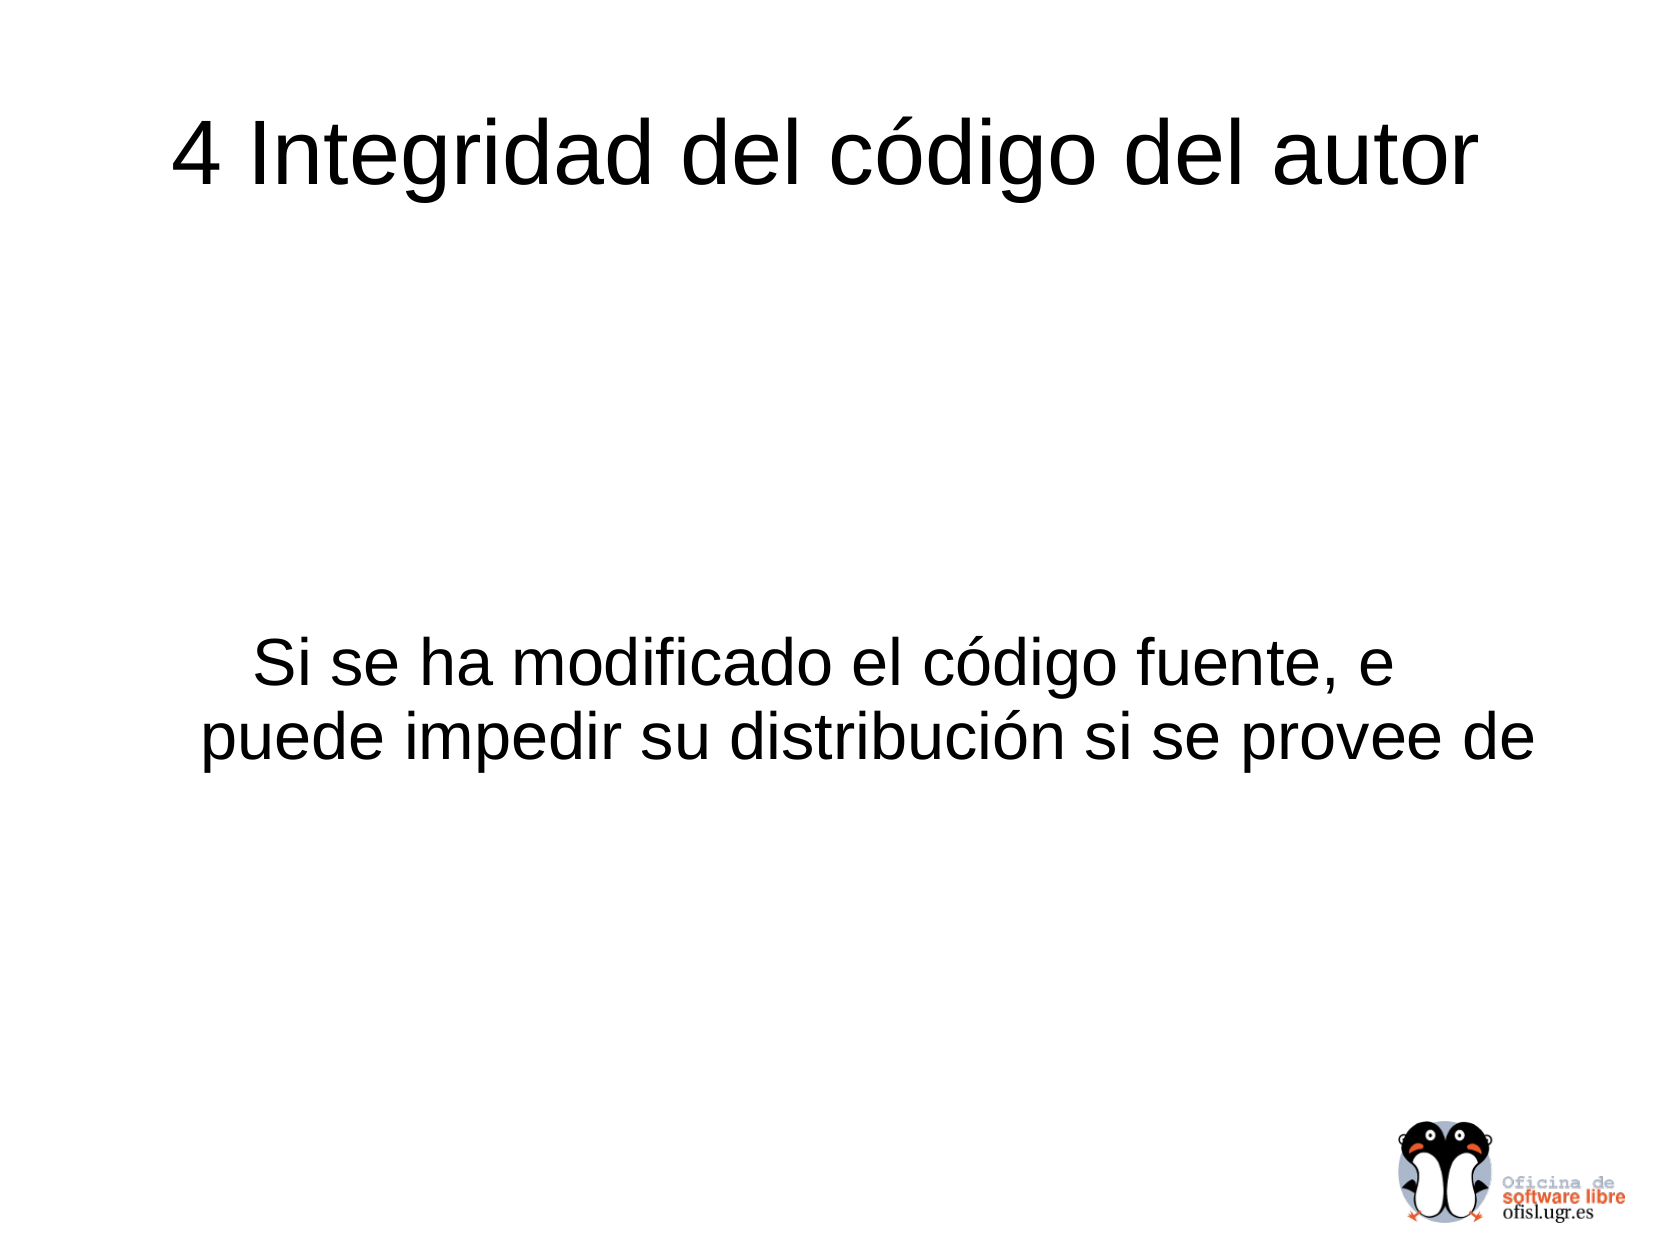

# 4 Integridad del código del autor
Si se ha modificado el código fuente, e puede impedir su distribución si se provee de